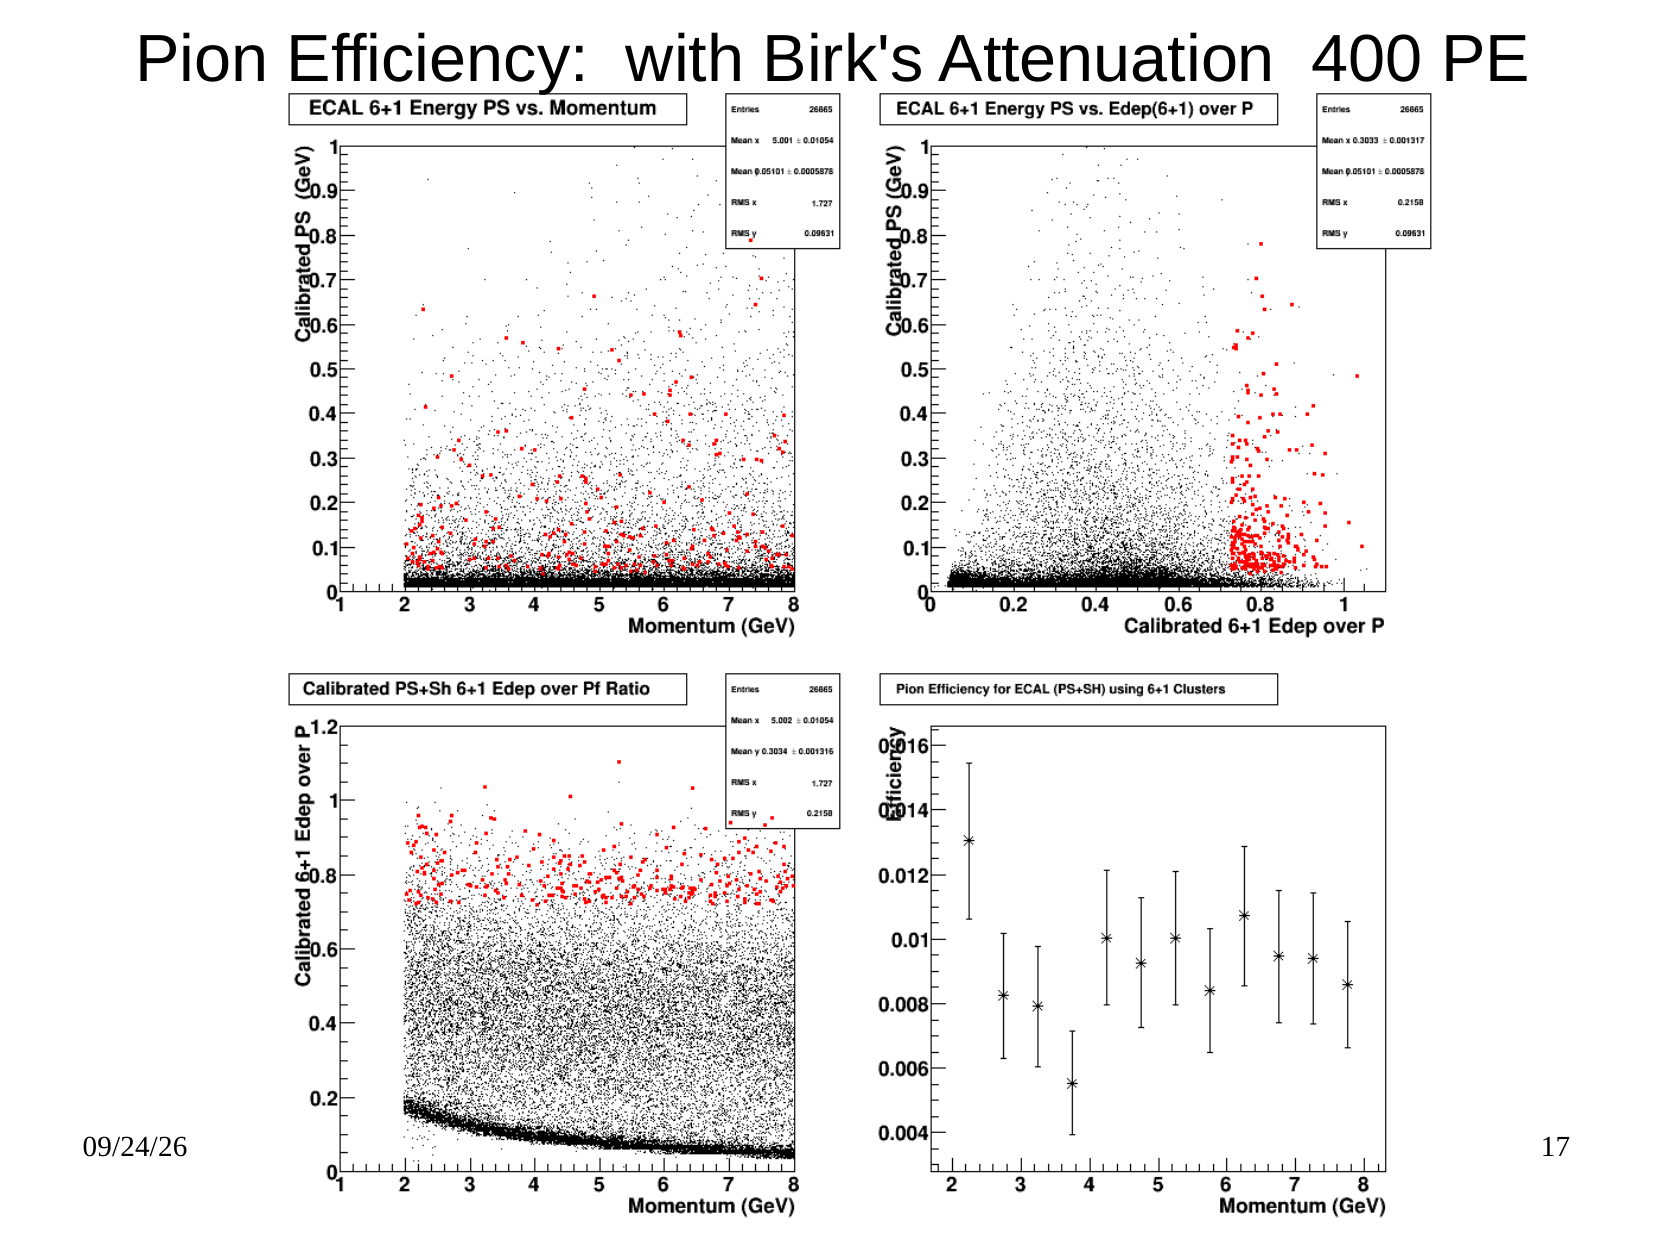

# Pion Efficiency: with Birk's Attenuation 400 PE